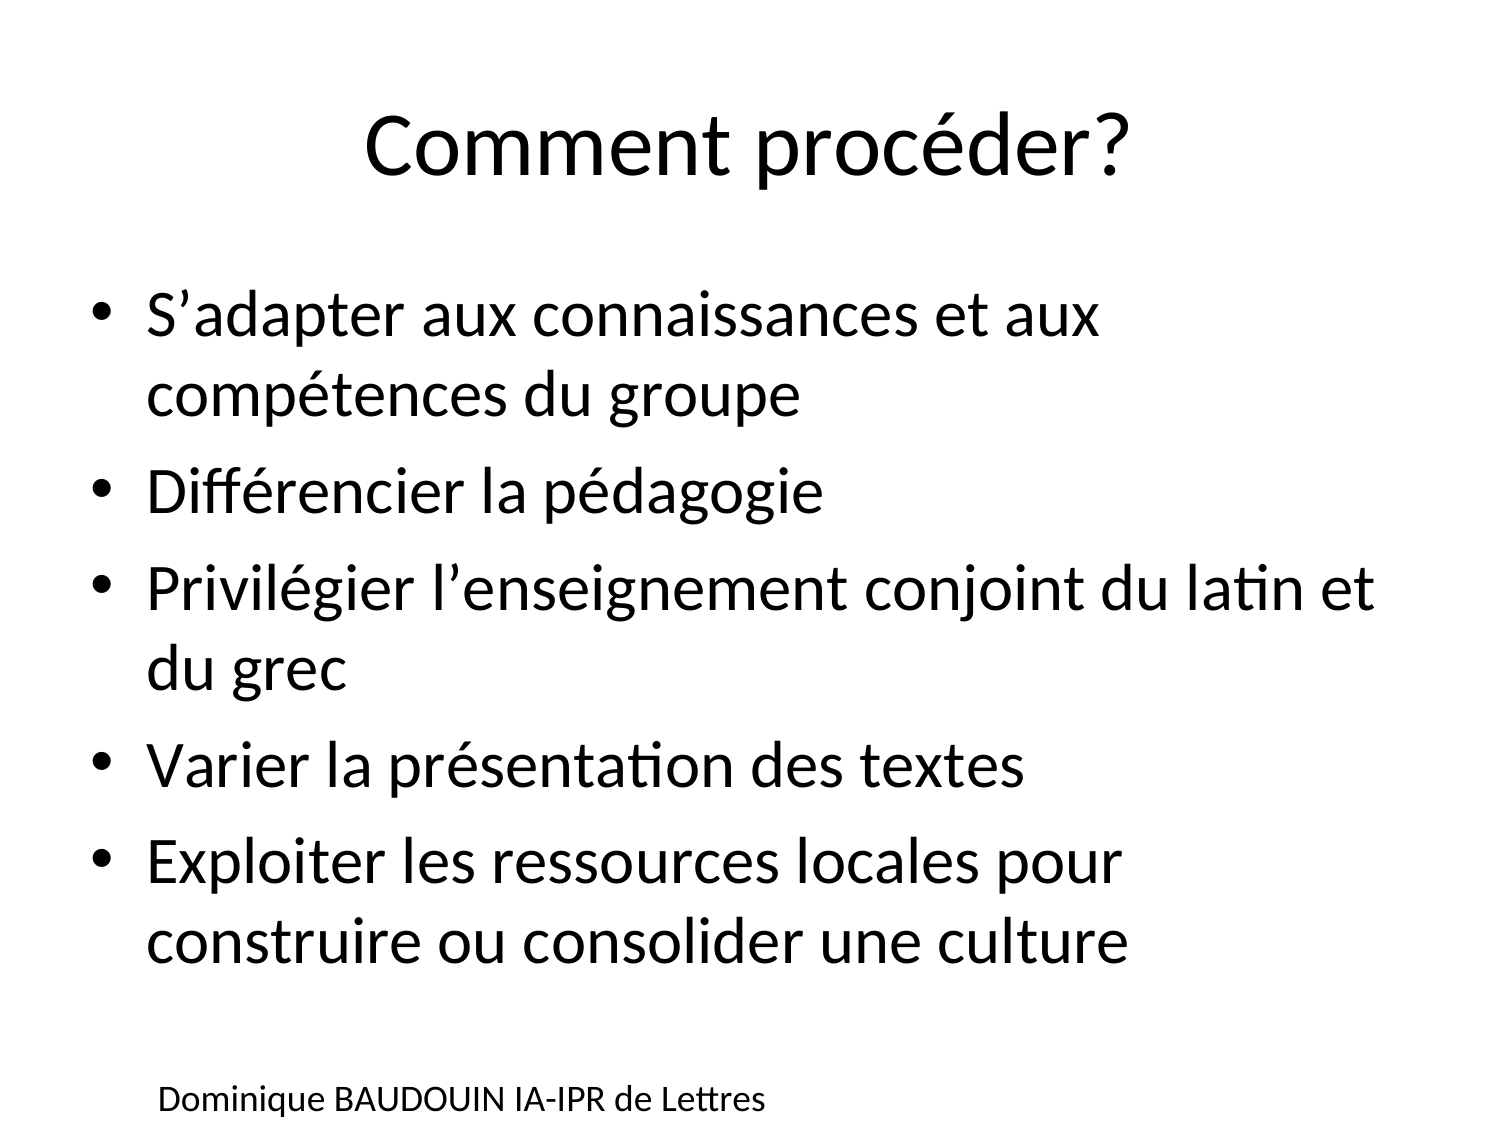

# Comment procéder?
S’adapter aux connaissances et aux compétences du groupe
Différencier la pédagogie
Privilégier l’enseignement conjoint du latin et du grec
Varier la présentation des textes
Exploiter les ressources locales pour construire ou consolider une culture
Dominique BAUDOUIN IA-IPR de Lettres